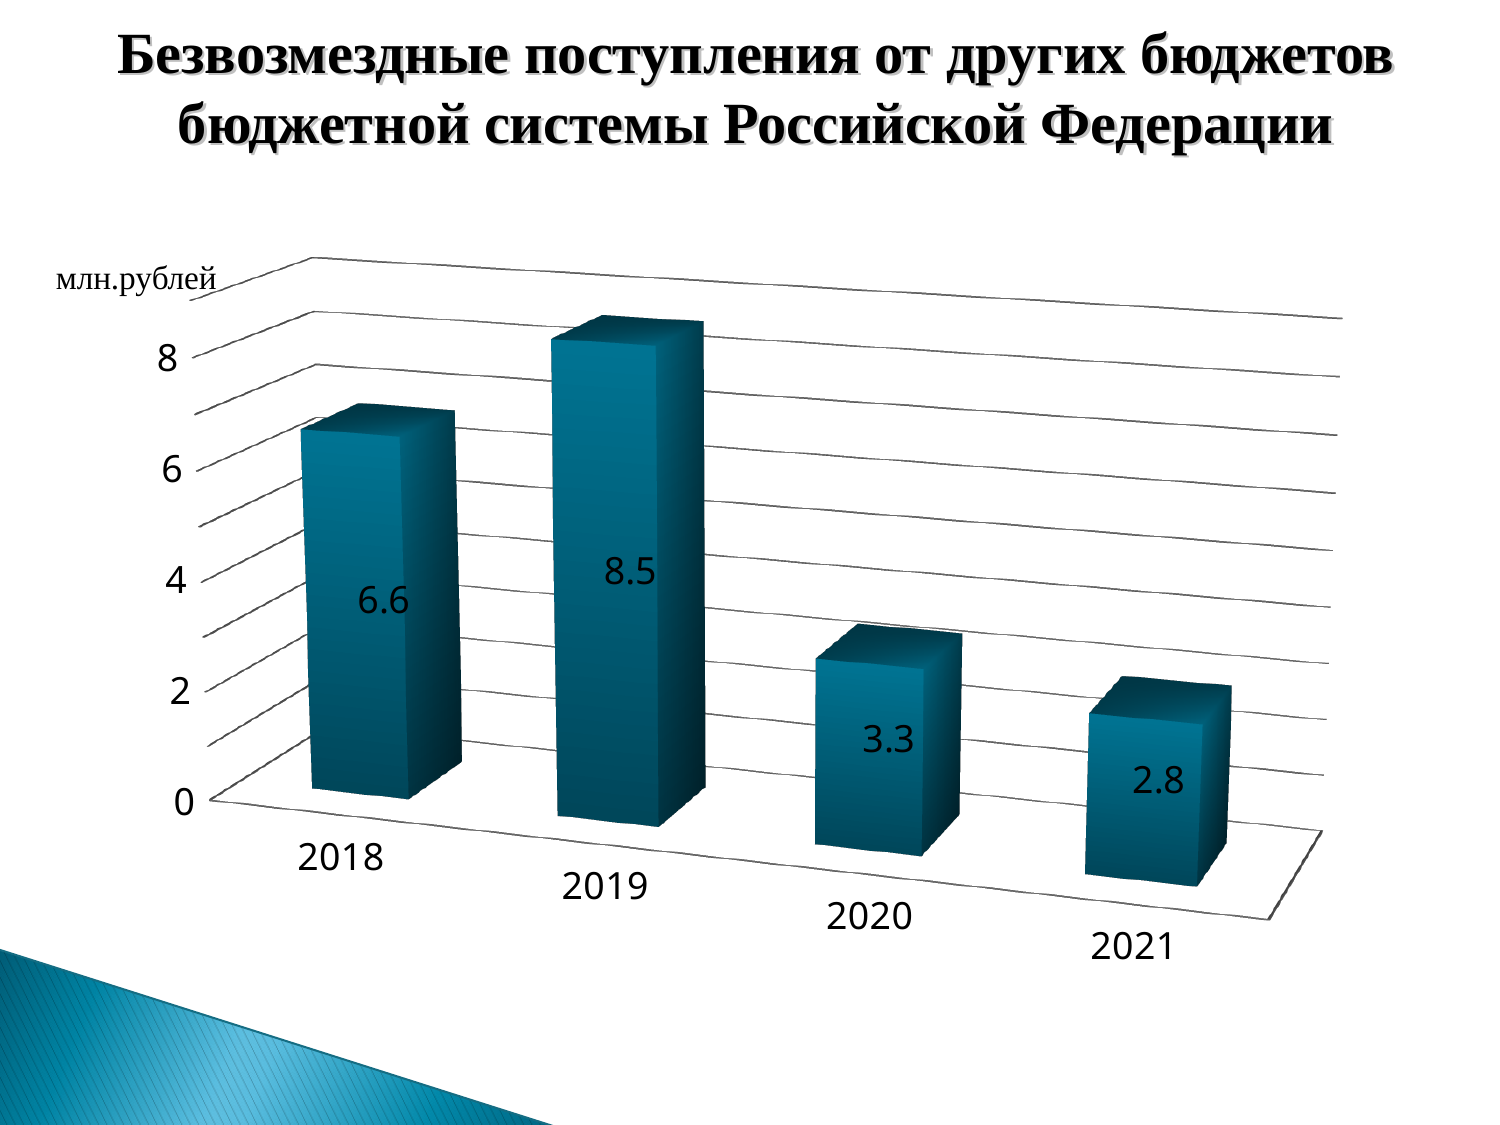

Безвозмездные поступления от других бюджетов бюджетной системы Российской Федерации
[unsupported chart]
млн.рублей